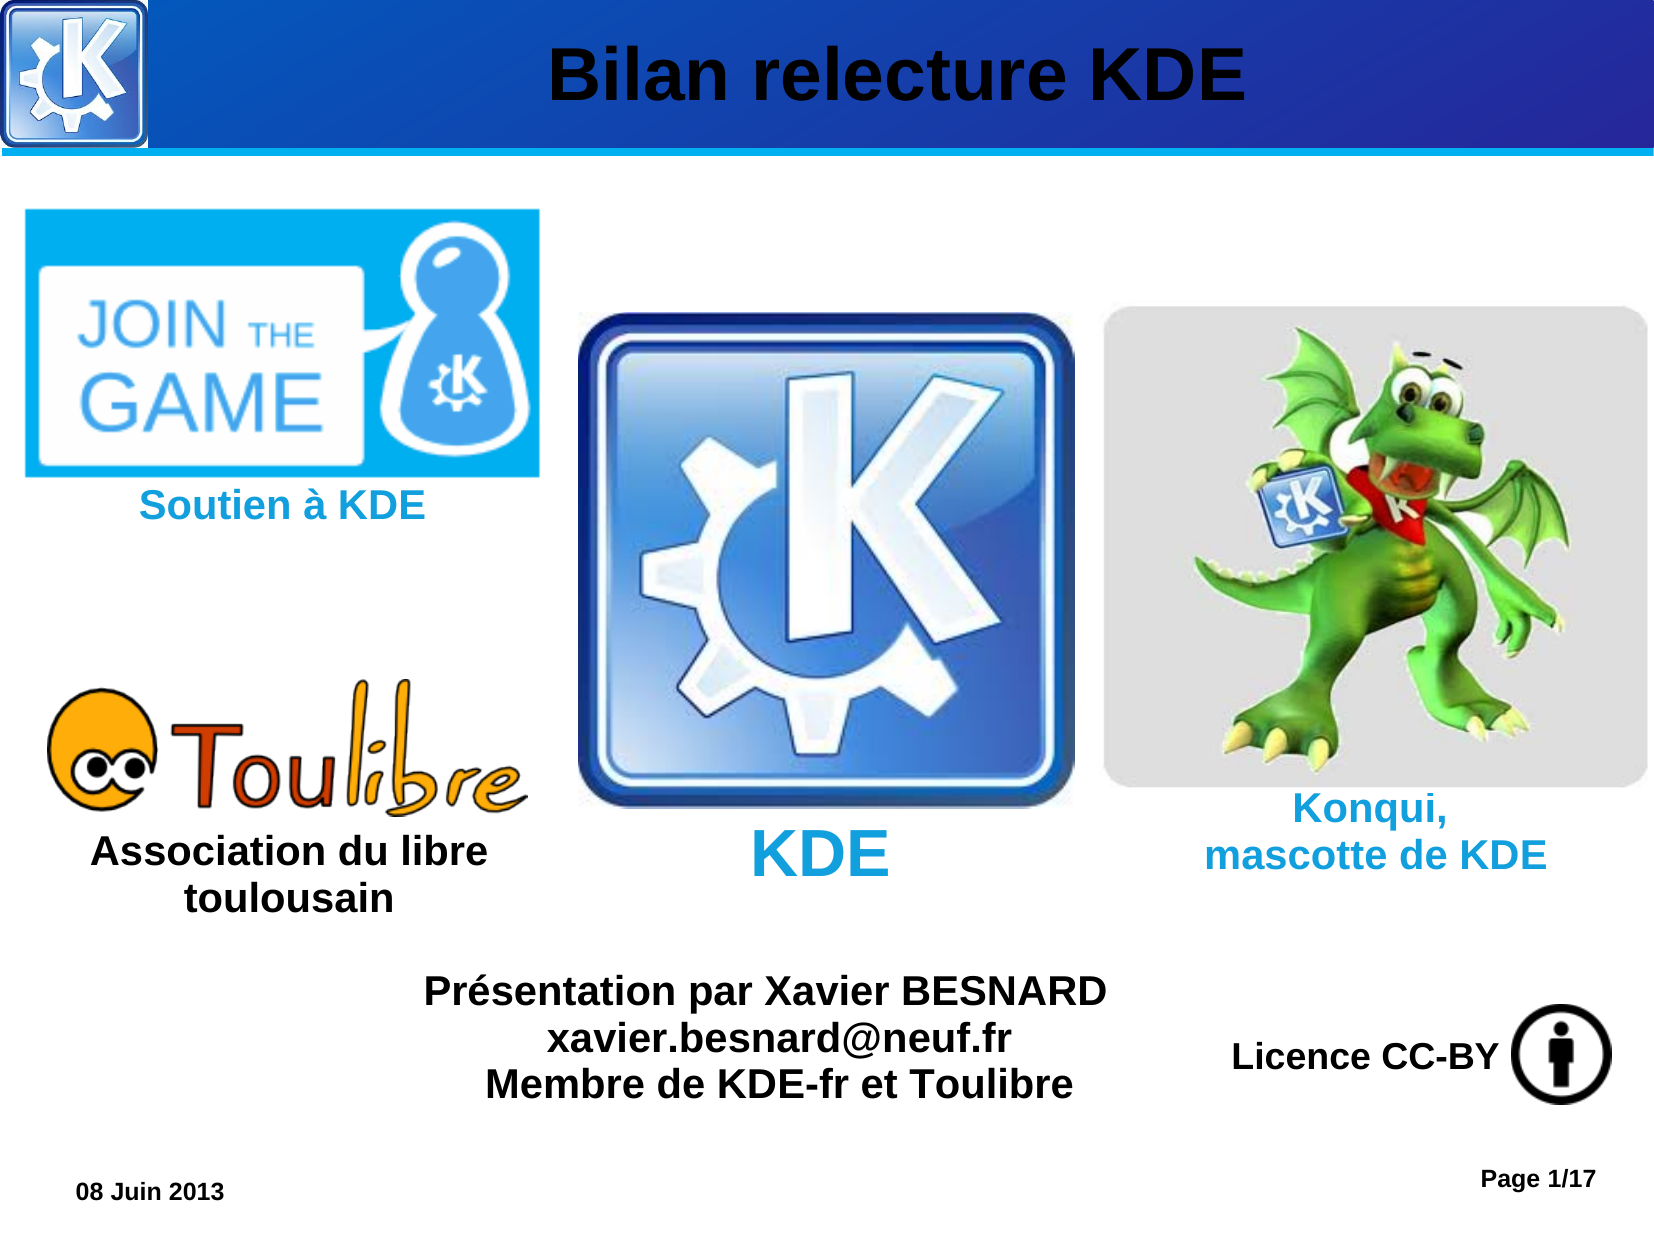

Bilan relecture KDE
Soutien à KDE
Konqui,
mascotte de KDE
Association du libre toulousain
KDE
Présentation par Xavier BESNARD	 xavier.besnard@neuf.fr
Membre de KDE-fr et Toulibre
 Licence CC-BY